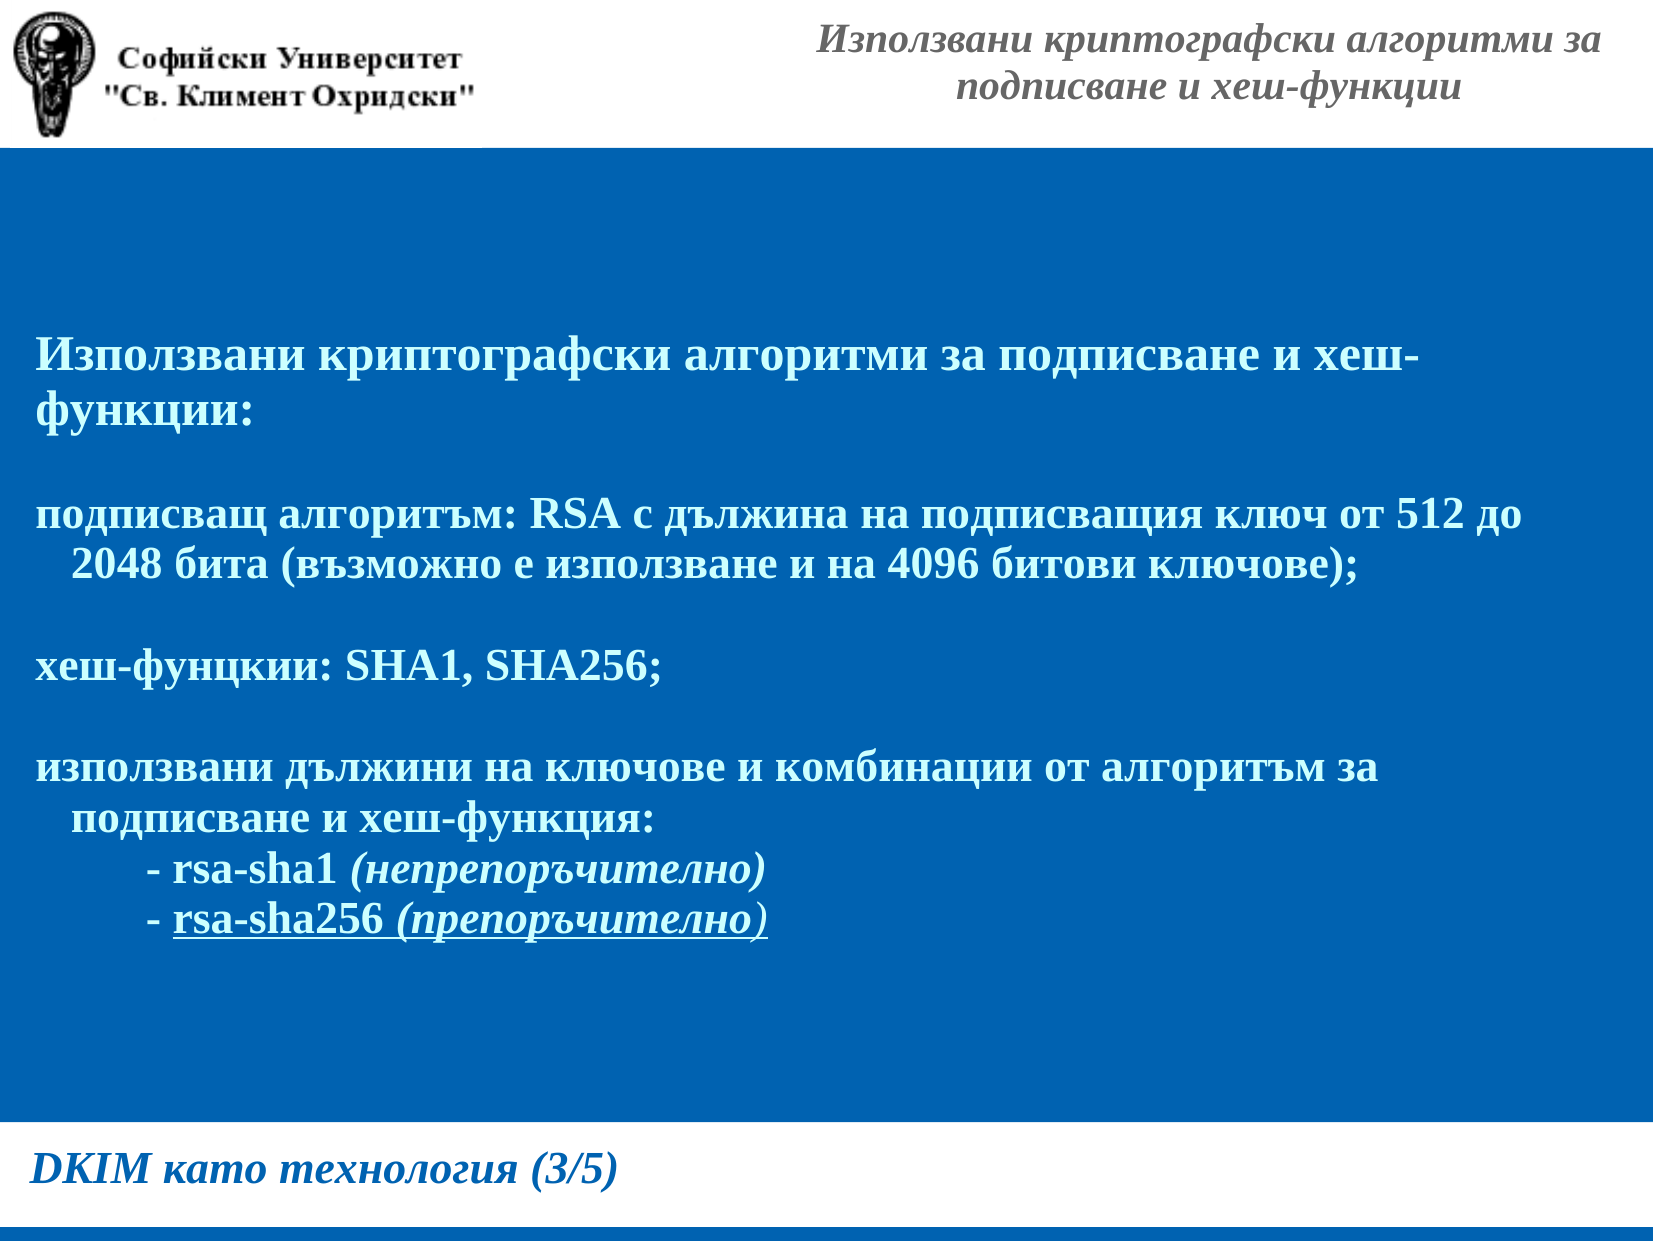

# Използвани криптографски алгоритми за подписване и хеш-функции
Използвани криптографски алгоритми за подписване и хеш-функции:
подписващ алгоритъм: RSA с дължина на подписващия ключ от 512 до 2048 бита (възможно е използване и на 4096 битови ключове);
хеш-фунцкии: SHA1, SHA256;
използвани дължини на ключове и комбинации от алгоритъм за подписване и хеш-функция:
	- rsa-sha1 (непрепоръчително)
	- rsa-sha256 (препоръчително)
DKIM като технология (3/5)